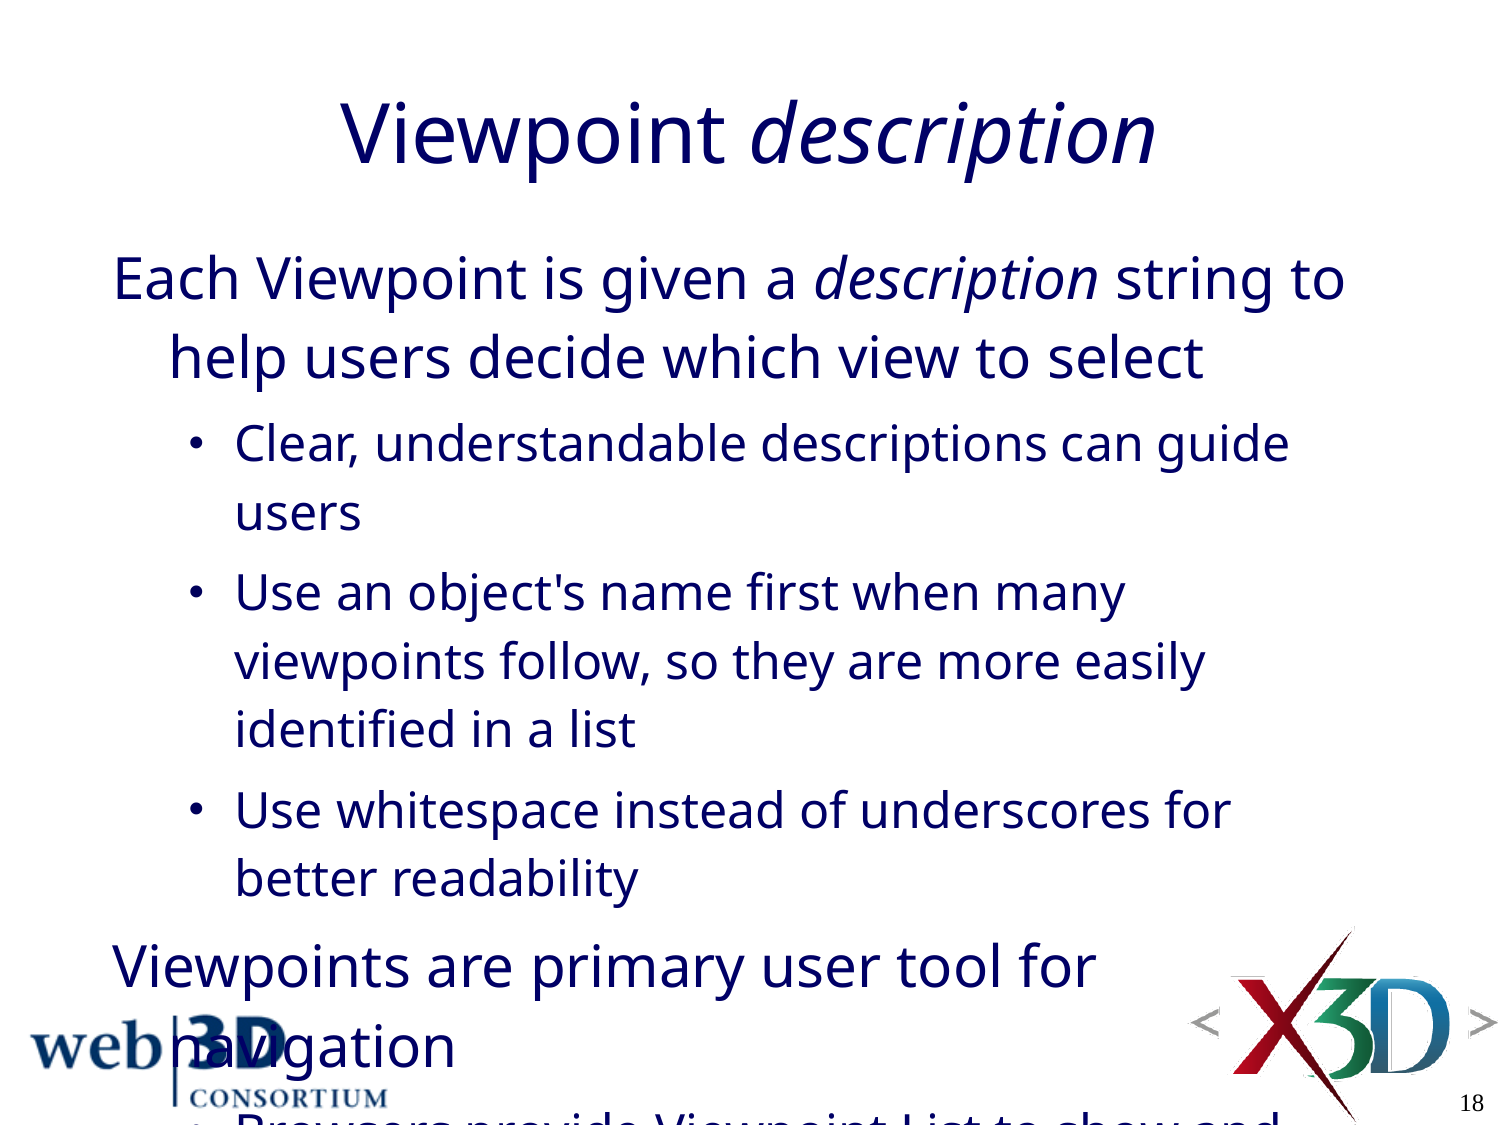

# Viewpoint description
Each Viewpoint is given a description string to help users decide which view to select
Clear, understandable descriptions can guide users
Use an object's name first when many viewpoints follow, so they are more easily identified in a list
Use whitespace instead of underscores for better readability
Viewpoints are primary user tool for navigation
Browsers provide Viewpoint List to show and select descriptions
So authors should always include description!